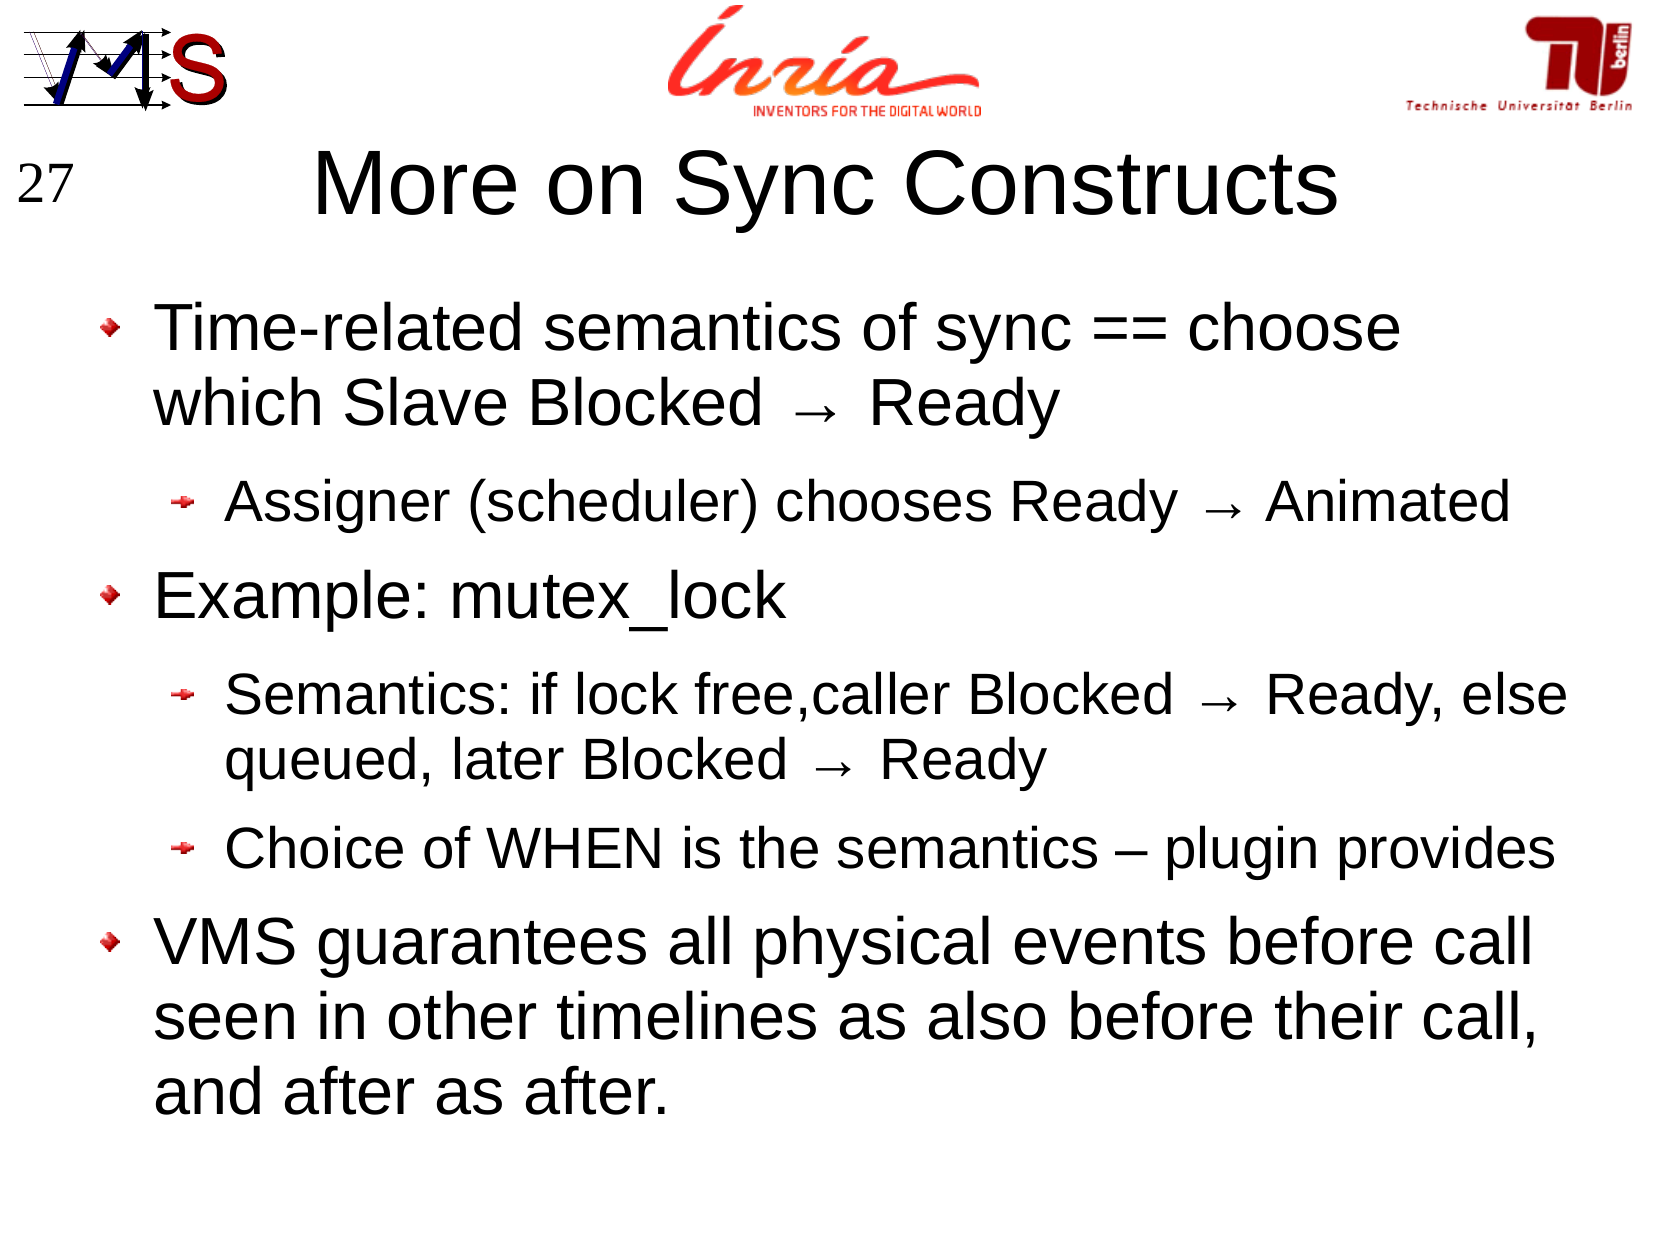

# More on Sync Constructs
27
Time-related semantics of sync == choose which Slave Blocked → Ready
Assigner (scheduler) chooses Ready → Animated
Example: mutex_lock
Semantics: if lock free,caller Blocked → Ready, else queued, later Blocked → Ready
Choice of WHEN is the semantics – plugin provides
VMS guarantees all physical events before call seen in other timelines as also before their call, and after as after.